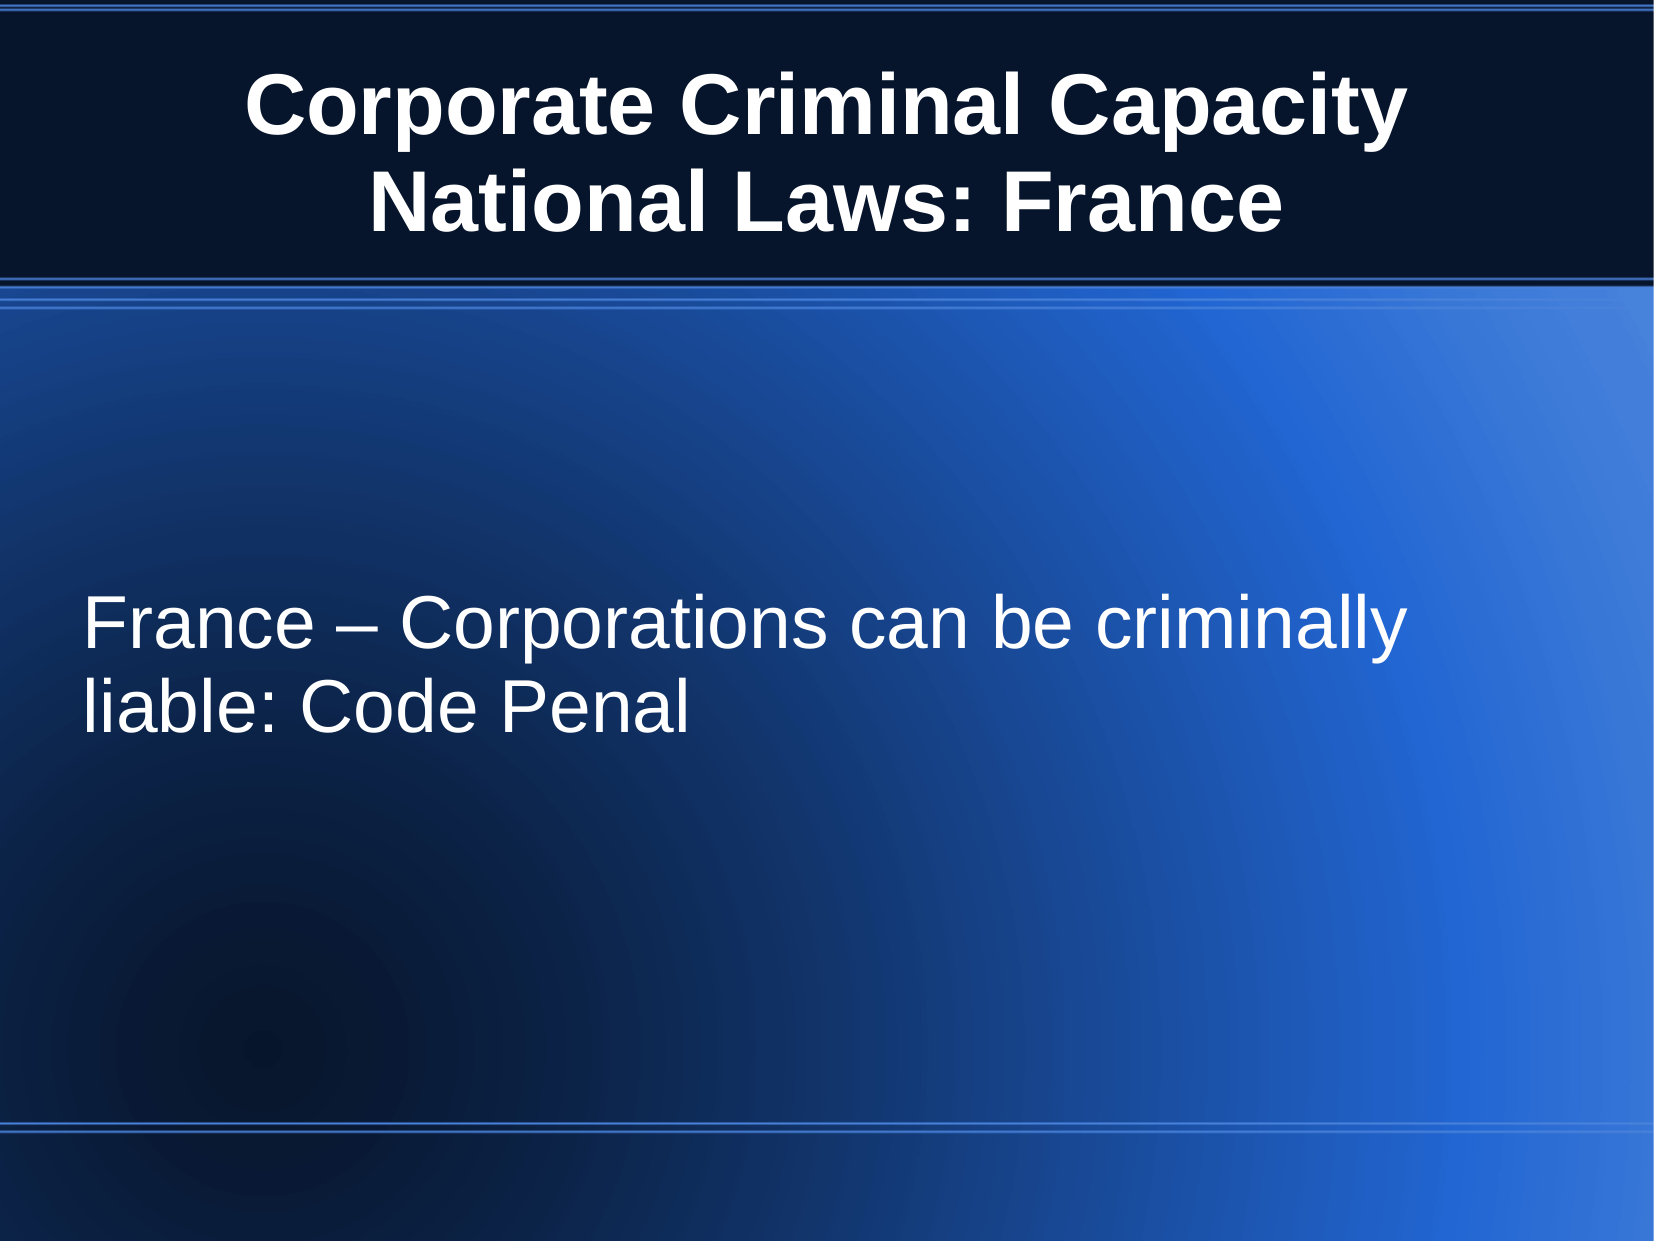

# Corporate Criminal Capacity National Laws: France
France – Corporations can be criminally liable: Code Penal